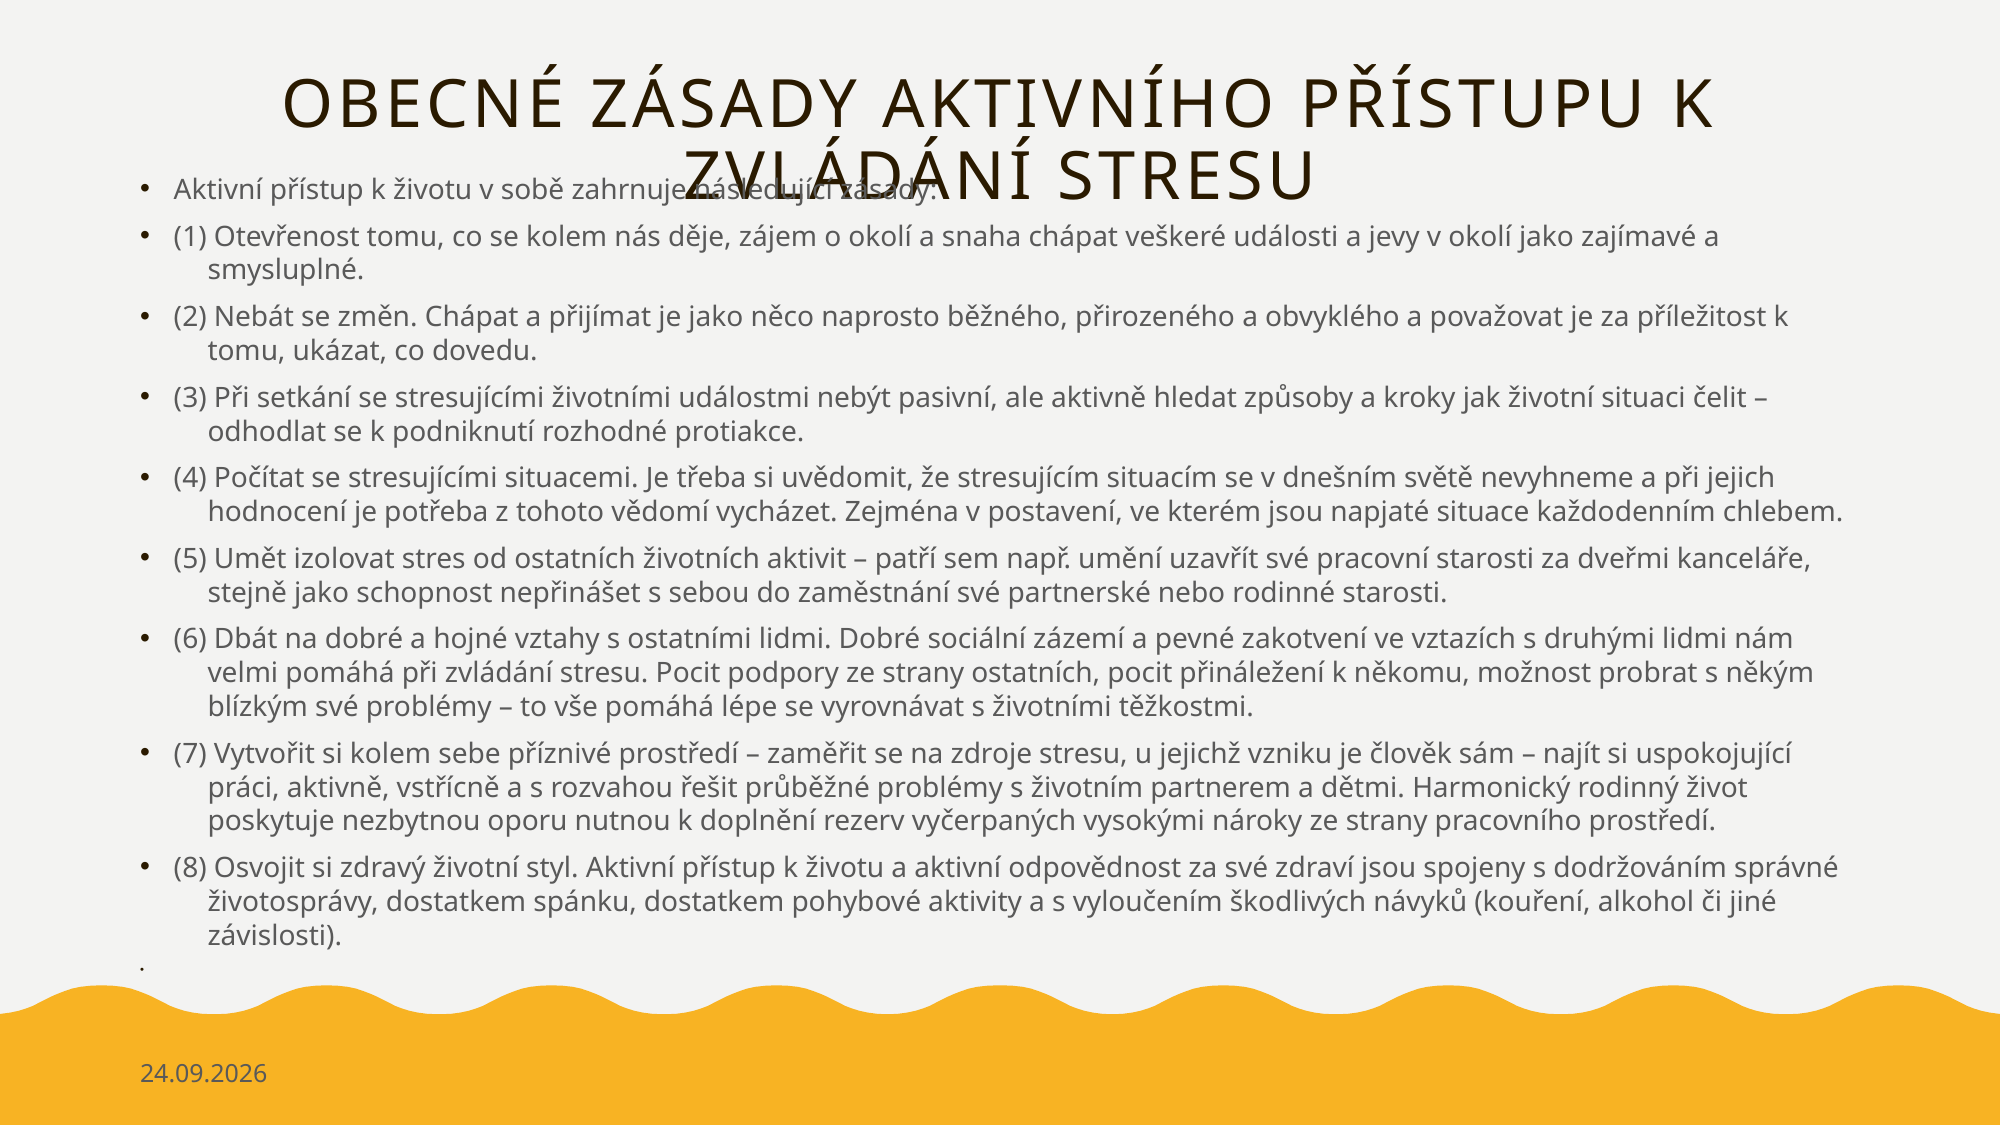

# OBECNÉ ZÁSADY AKTIVNÍHO PŘÍSTUPU K ZVLÁDÁNÍ STRESU
Aktivní přístup k životu v sobě zahrnuje následující zásady:
(1) Otevřenost tomu, co se kolem nás děje, zájem o okolí a snaha chápat veškeré události a jevy v okolí jako zajímavé a smysluplné.
(2) Nebát se změn. Chápat a přijímat je jako něco naprosto běžného, přirozeného a obvyklého a považovat je za příležitost k tomu, ukázat, co dovedu.
(3) Při setkání se stresujícími životními událostmi nebýt pasivní, ale aktivně hledat způsoby a kroky jak životní situaci čelit – odhodlat se k podniknutí rozhodné protiakce.
(4) Počítat se stresujícími situacemi. Je třeba si uvědomit, že stresujícím situacím se v dnešním světě nevyhneme a při jejich hodnocení je potřeba z tohoto vědomí vycházet. Zejména v postavení, ve kterém jsou napjaté situace každodenním chlebem.
(5) Umět izolovat stres od ostatních životních aktivit – patří sem např. umění uzavřít své pracovní starosti za dveřmi kanceláře, stejně jako schopnost nepřinášet s sebou do zaměstnání své partnerské nebo rodinné starosti.
(6) Dbát na dobré a hojné vztahy s ostatními lidmi. Dobré sociální zázemí a pevné zakotvení ve vztazích s druhými lidmi nám velmi pomáhá při zvládání stresu. Pocit podpory ze strany ostatních, pocit přináležení k někomu, možnost probrat s někým blízkým své problémy – to vše pomáhá lépe se vyrovnávat s životními těžkostmi.
(7) Vytvořit si kolem sebe příznivé prostředí – zaměřit se na zdroje stresu, u jejichž vzniku je člověk sám – najít si uspokojující práci, aktivně, vstřícně a s rozvahou řešit průběžné problémy s životním partnerem a dětmi. Harmonický rodinný život poskytuje nezbytnou oporu nutnou k doplnění rezerv vyčerpaných vysokými nároky ze strany pracovního prostředí.
(8) Osvojit si zdravý životní styl. Aktivní přístup k životu a aktivní odpovědnost za své zdraví jsou spojeny s dodržováním správné životosprávy, dostatkem spánku, dostatkem pohybové aktivity a s vyloučením škodlivých návyků (kouření, alkohol či jiné závislosti).